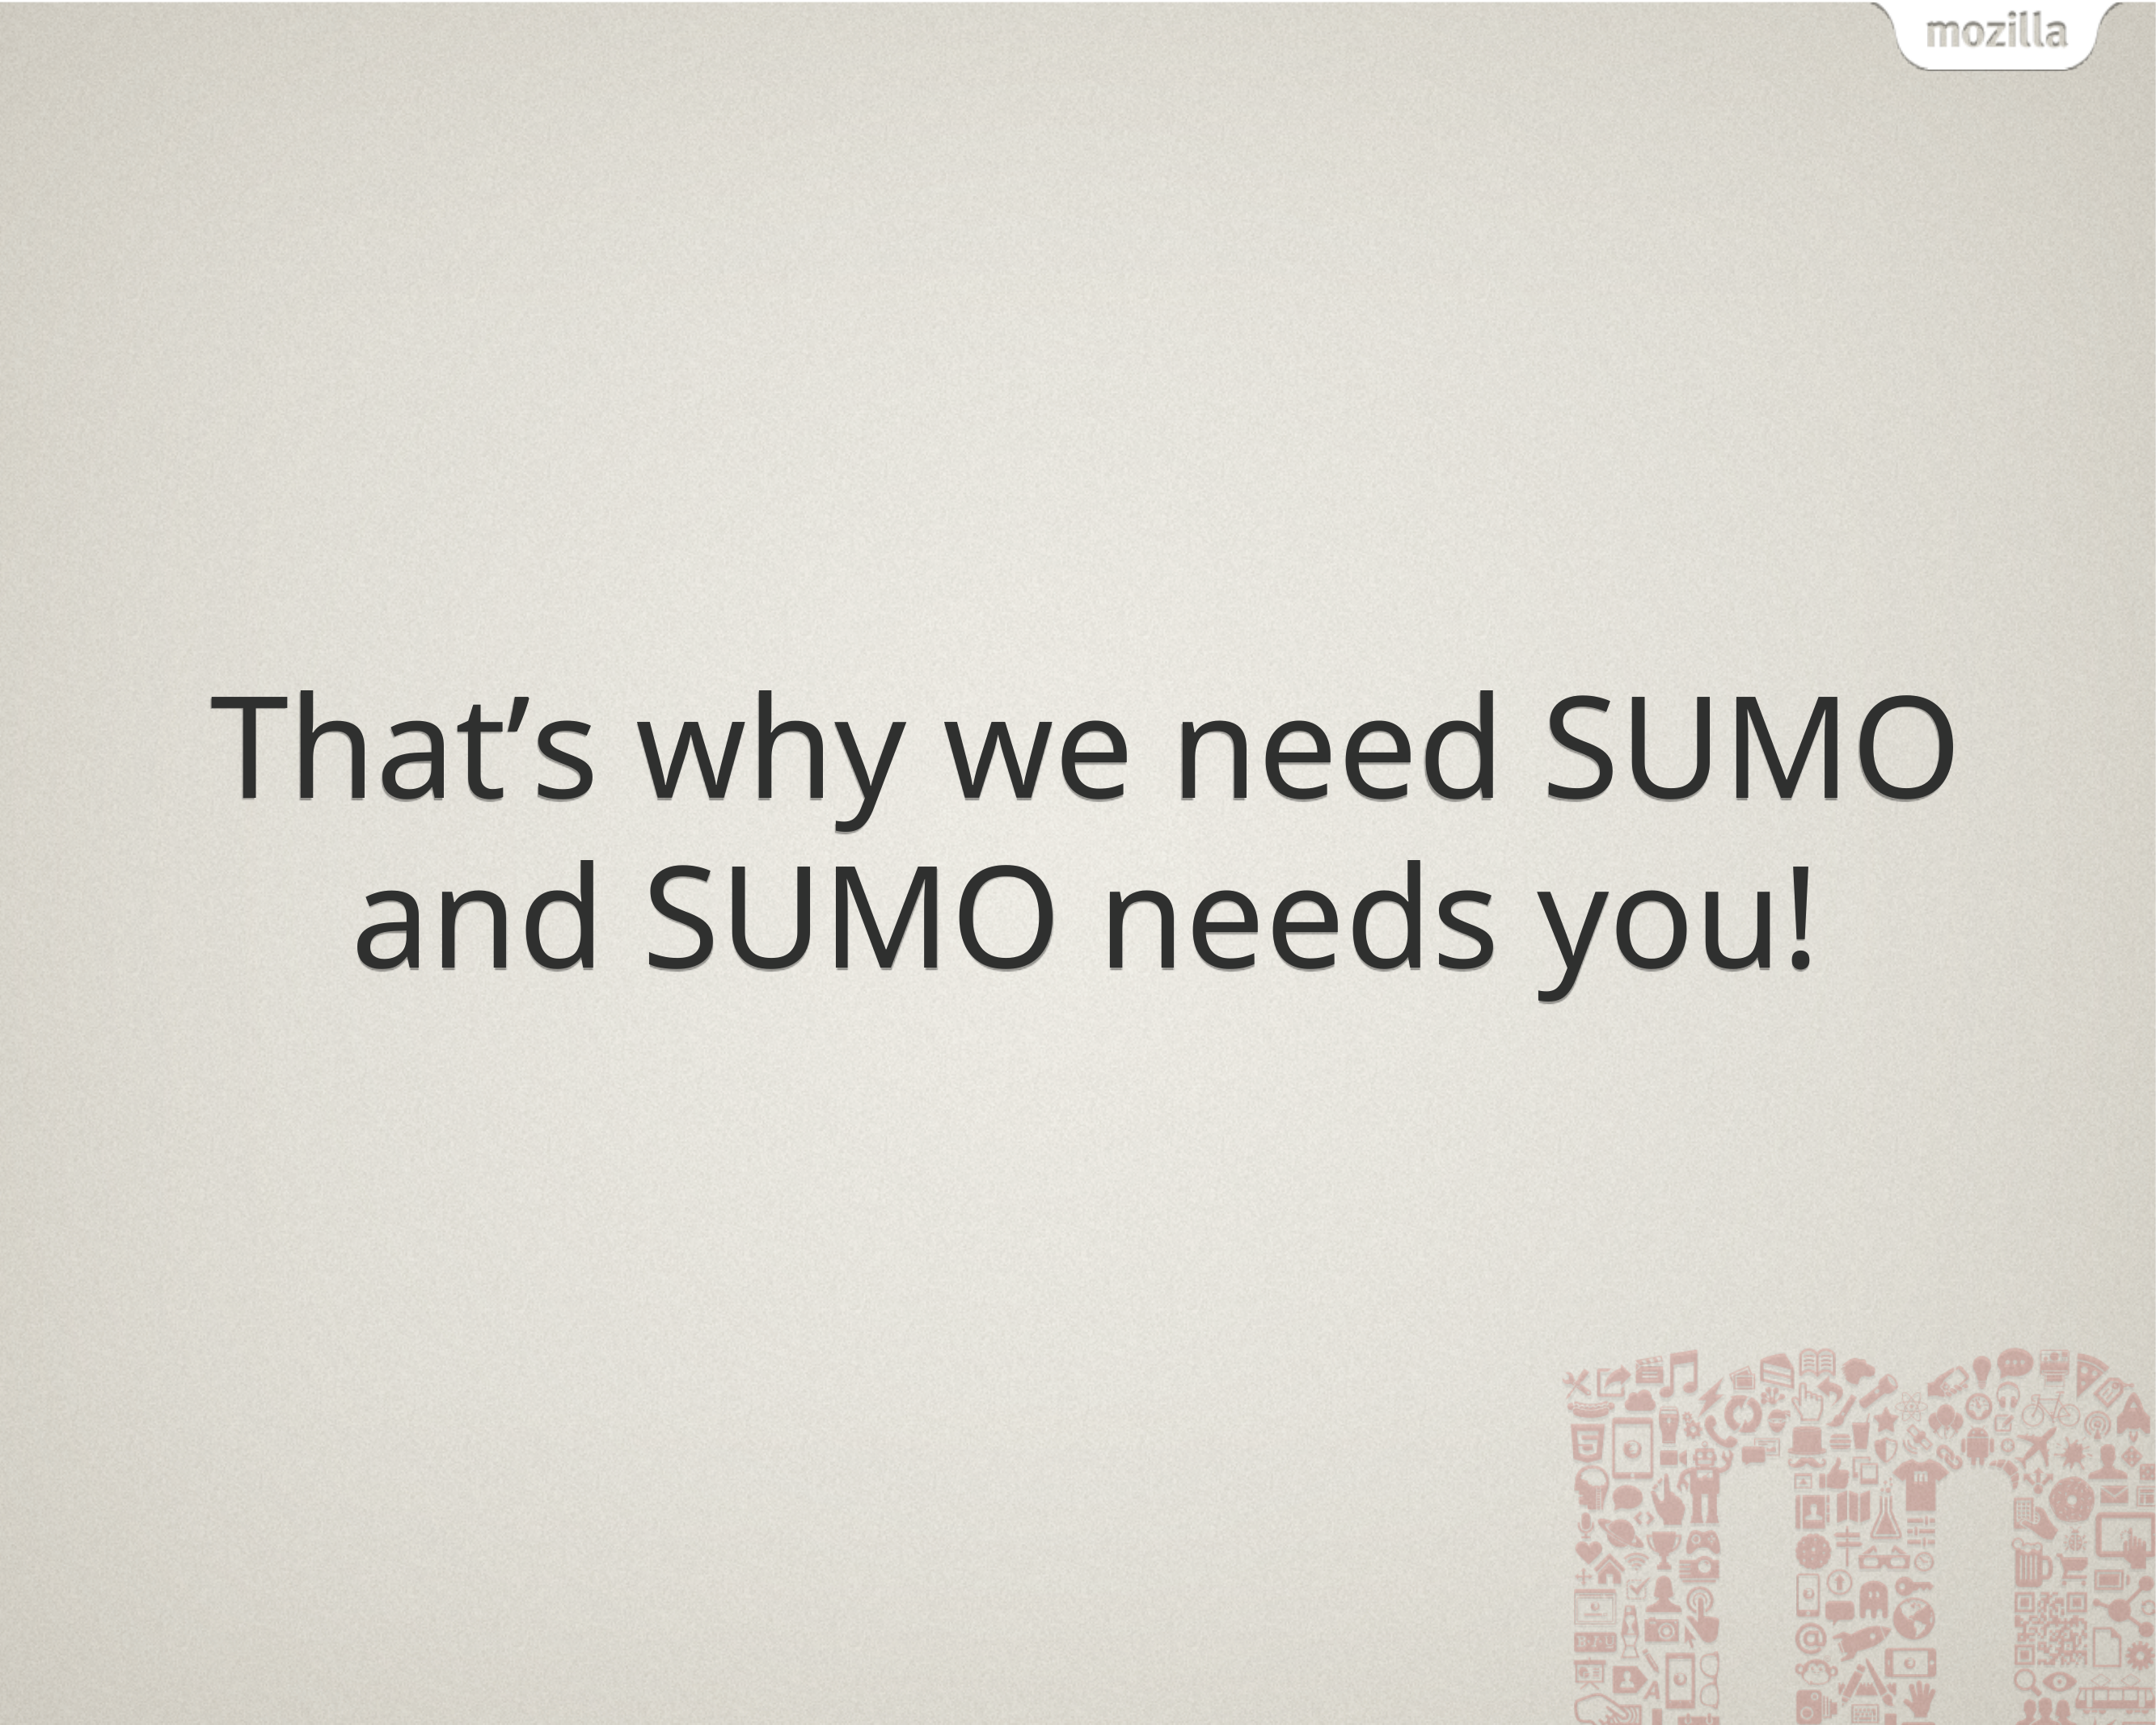

# That’s why we need SUMO and SUMO needs you!